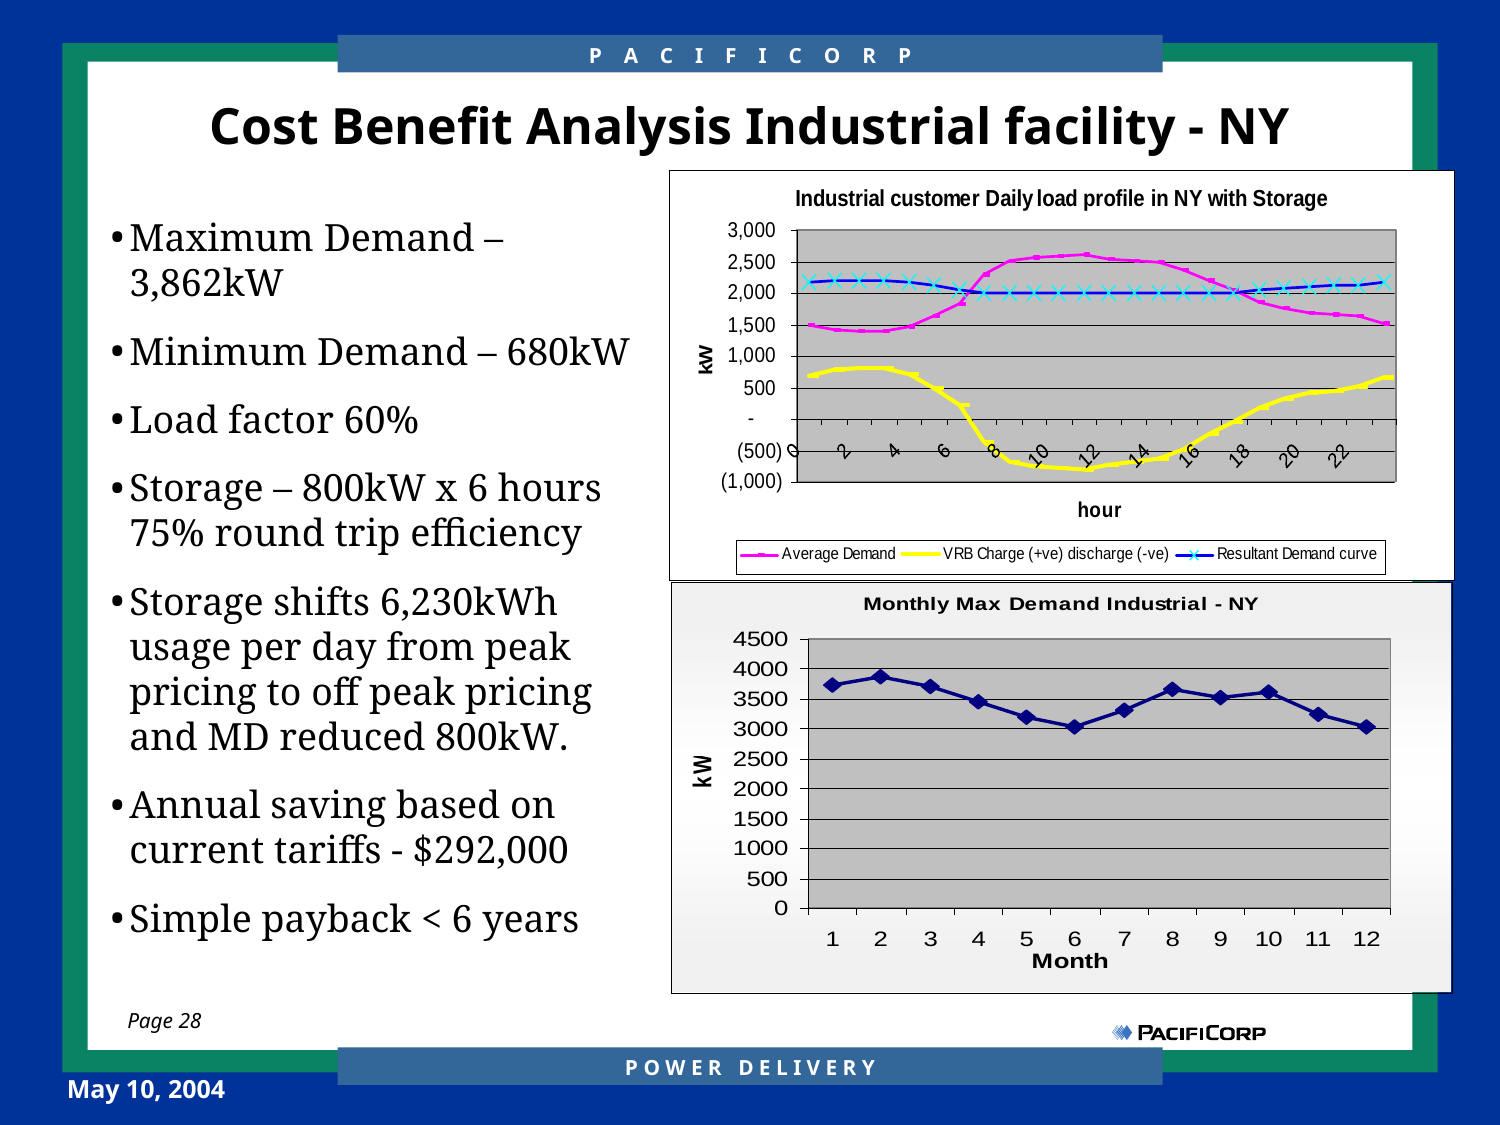

# Cost Benefit Analysis Industrial facility - NY
Maximum Demand – 3,862kW
Minimum Demand – 680kW
Load factor 60%
Storage – 800kW x 6 hours 75% round trip efficiency
Storage shifts 6,230kWh usage per day from peak pricing to off peak pricing and MD reduced 800kW.
Annual saving based on current tariffs - $292,000
Simple payback < 6 years
28